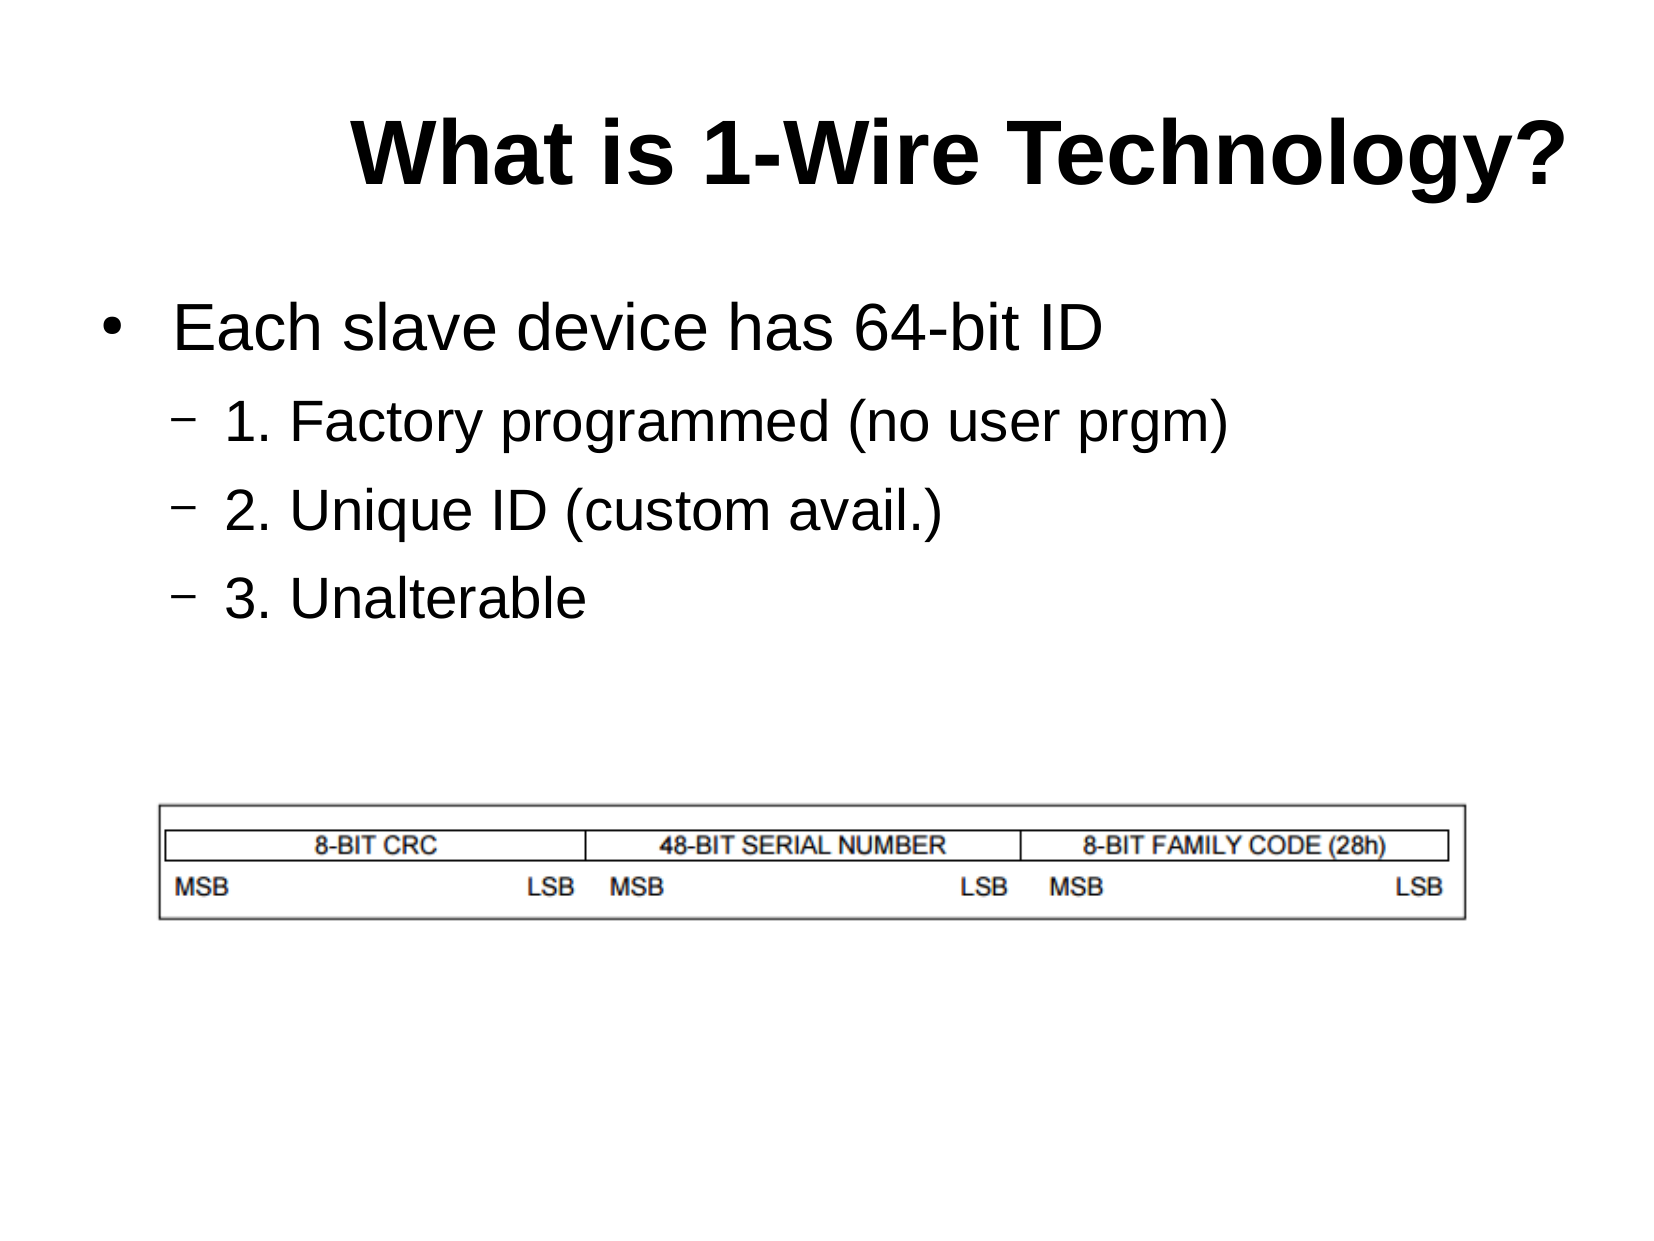

# What is 1-Wire Technology?
 Each slave device has 64-bit ID
1. Factory programmed (no user prgm)
2. Unique ID (custom avail.)
3. Unalterable